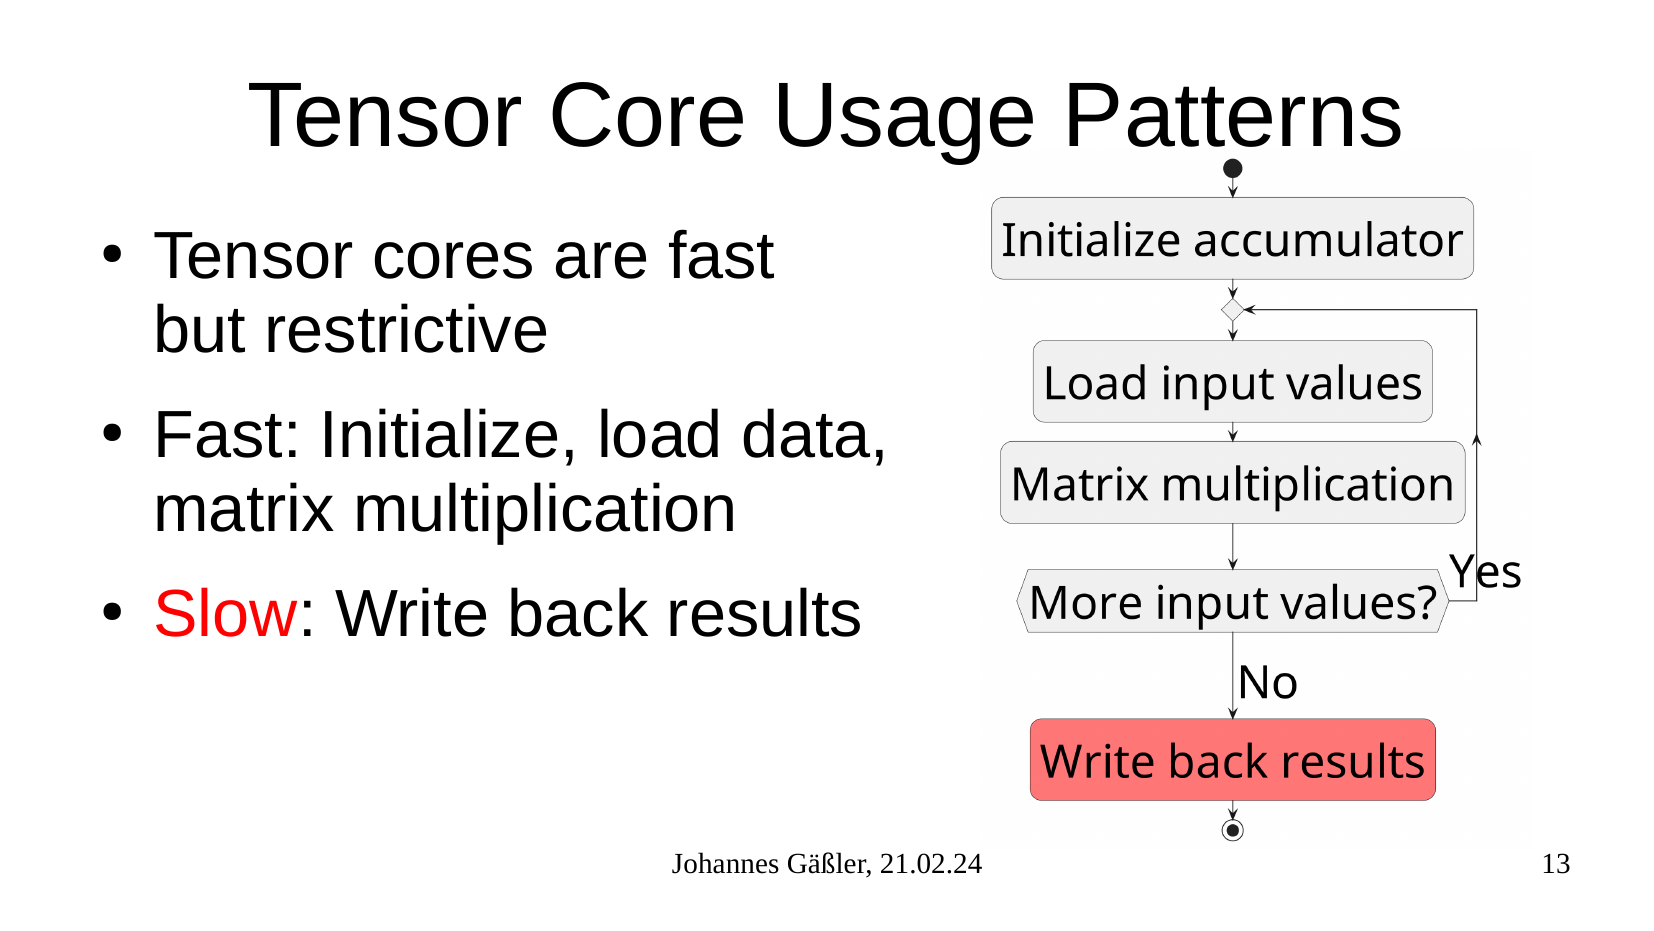

# Tensor Core Usage Patterns
Tensor cores are fast
but restrictive
Fast: Initialize, load data,
matrix multiplication
Slow: Write back results
Johannes Gäßler, 21.02.24
13